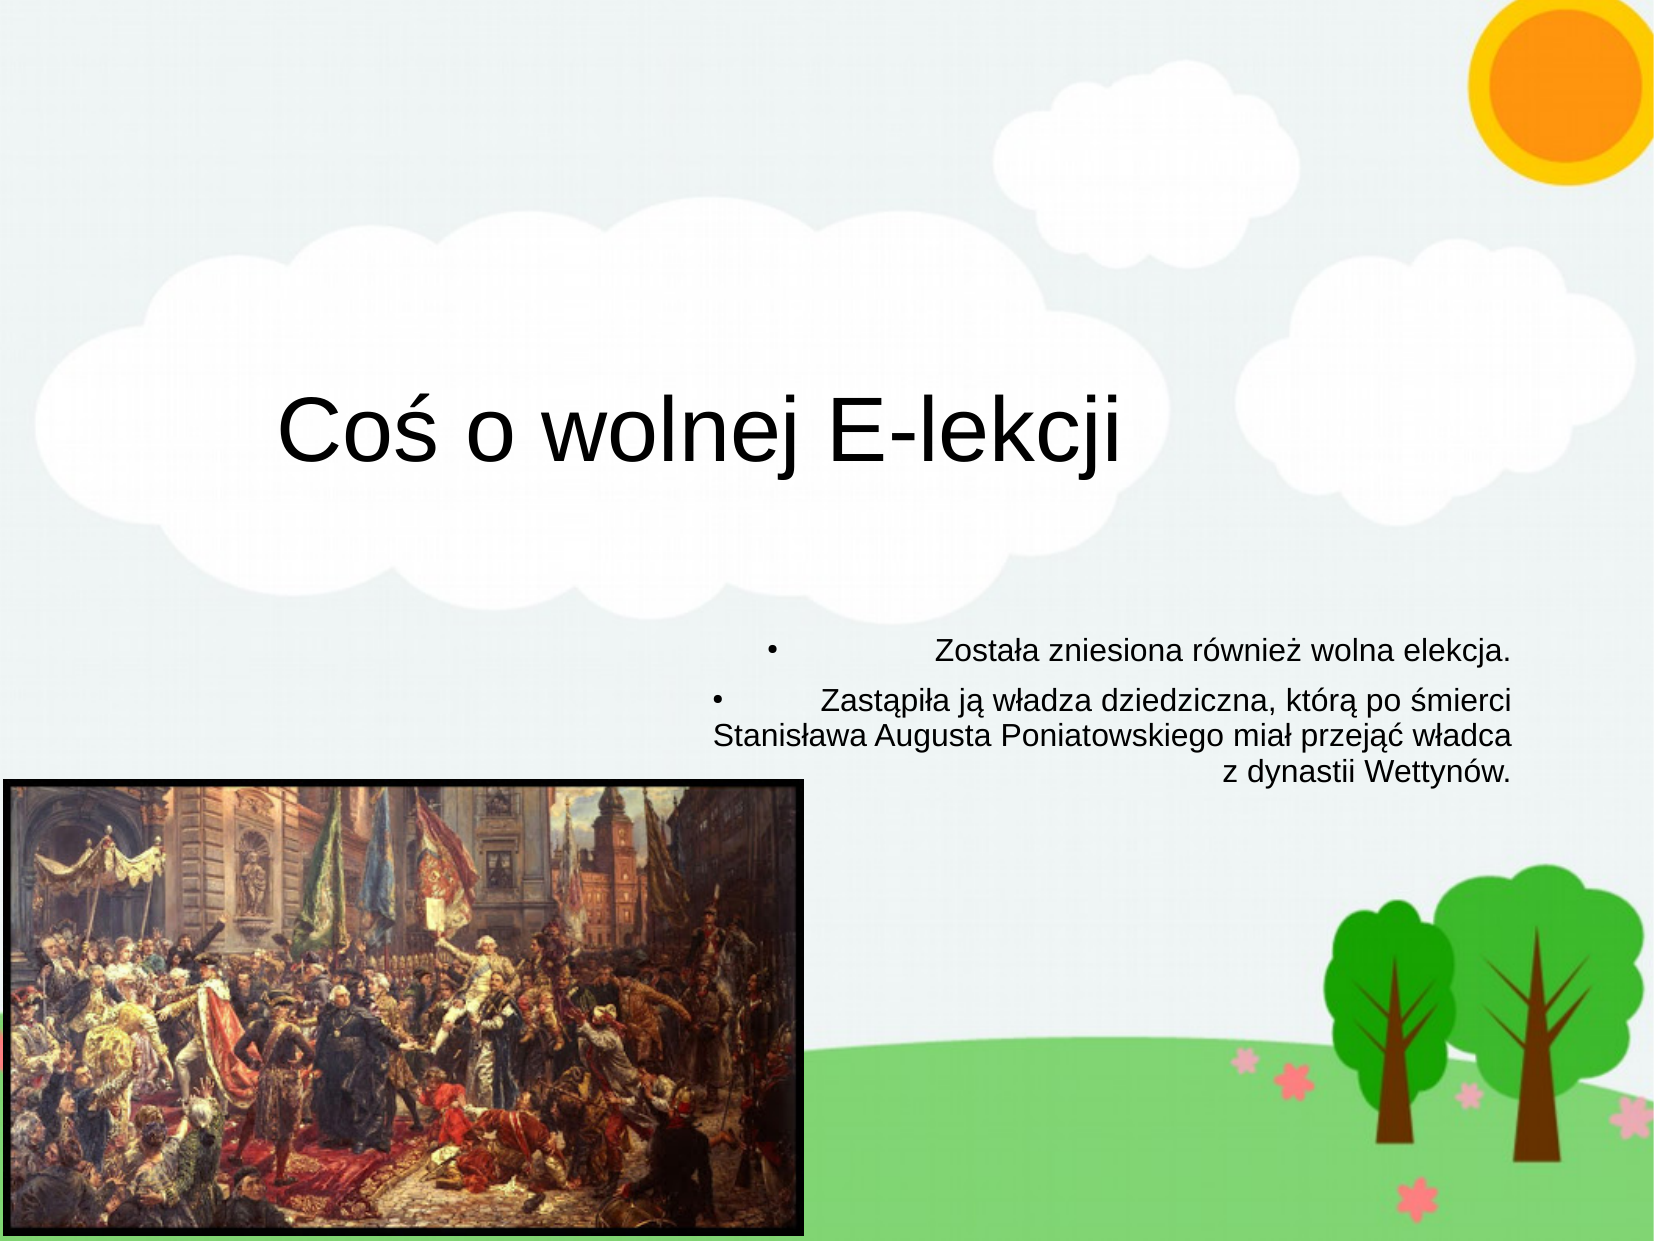

# Coś o wolnej E-lekcji
Została zniesiona również wolna elekcja.
Zastąpiła ją władza dziedziczna, którą po śmierci Stanisława Augusta Poniatowskiego miał przejąć władca z dynastii Wettynów.